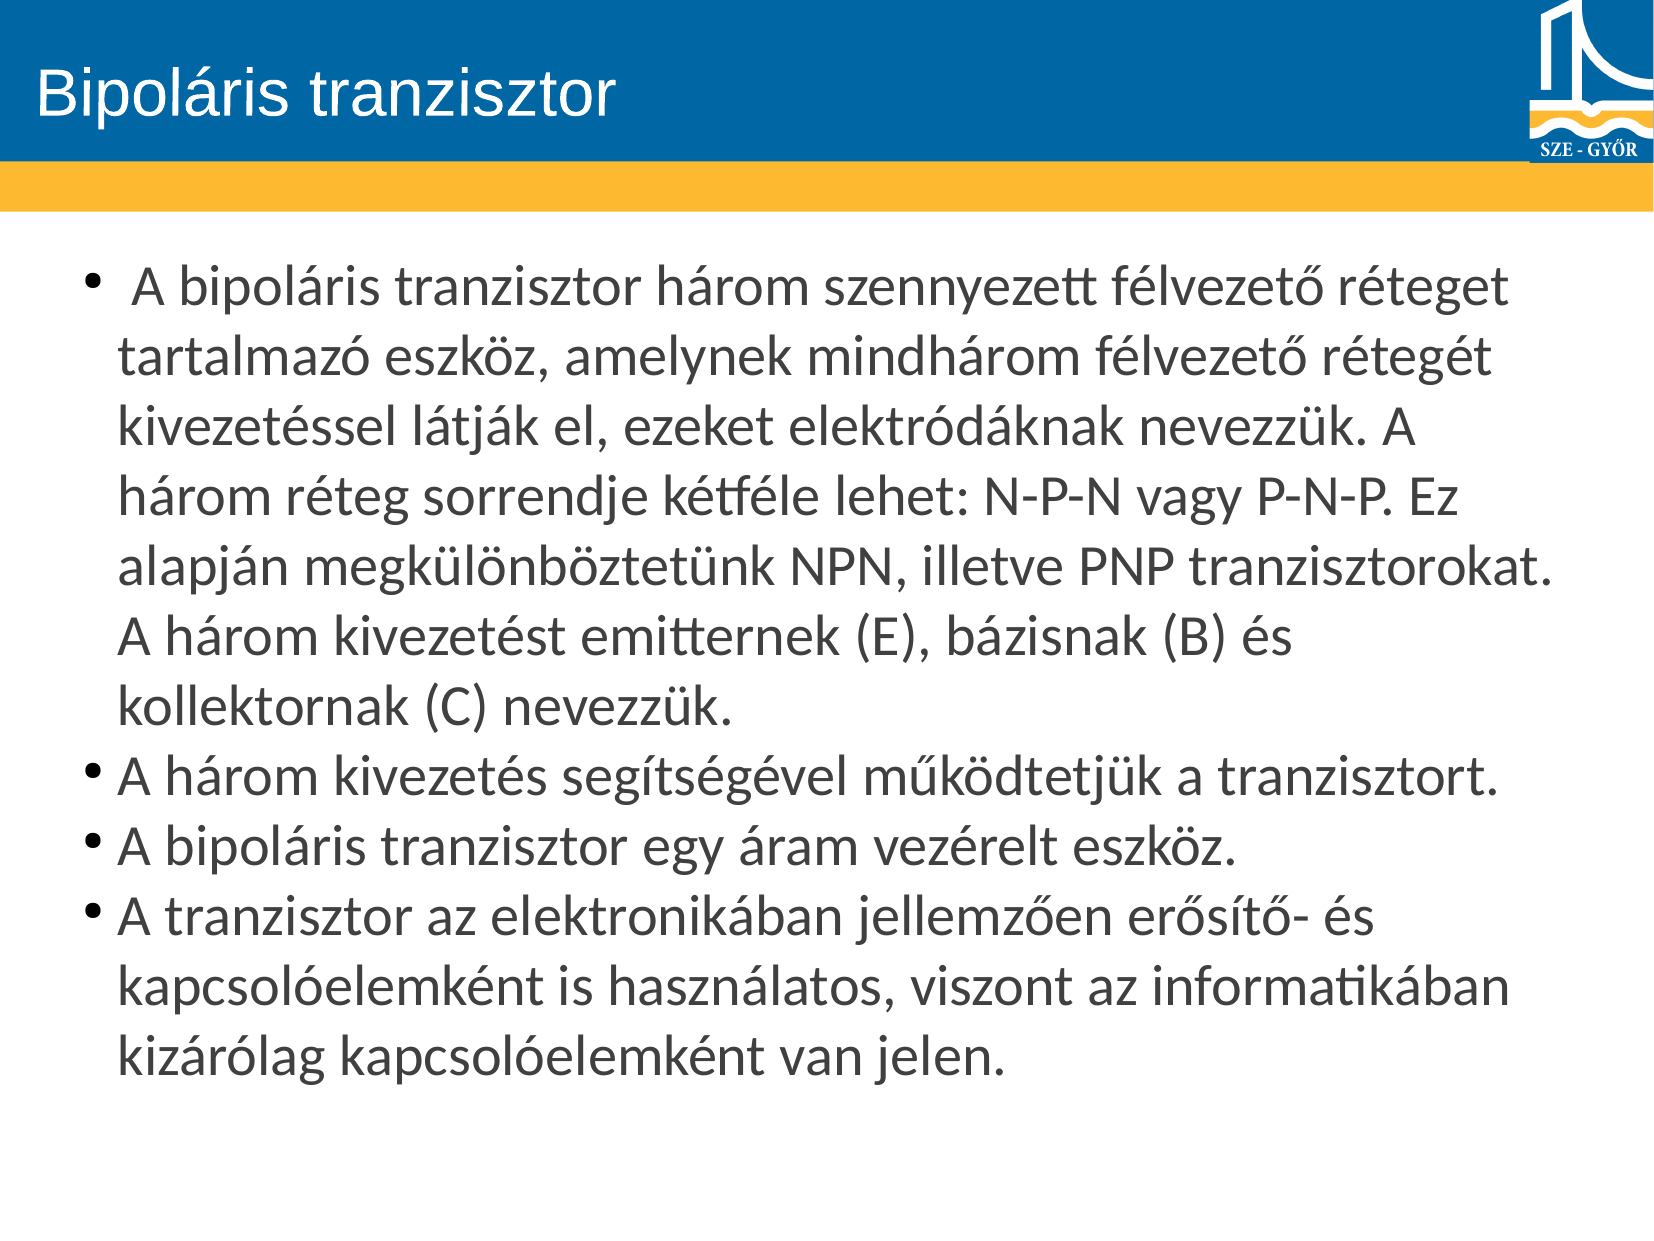

Bipoláris tranzisztor
 A bipoláris tranzisztor három szennyezett félvezető réteget tartalmazó eszköz, amelynek mindhárom félvezető rétegét kivezetéssel látják el, ezeket elektródáknak nevezzük. A három réteg sorrendje kétféle lehet: N-P-N vagy P-N-P. Ez alapján megkülönböztetünk NPN, illetve PNP tranzisztorokat. A három kivezetést emitternek (E), bázisnak (B) és kollektornak (C) nevezzük.
A három kivezetés segítségével működtetjük a tranzisztort.
A bipoláris tranzisztor egy áram vezérelt eszköz.
A tranzisztor az elektronikában jellemzően erősítő- és kapcsolóelemként is használatos, viszont az informatikában kizárólag kapcsolóelemként van jelen.